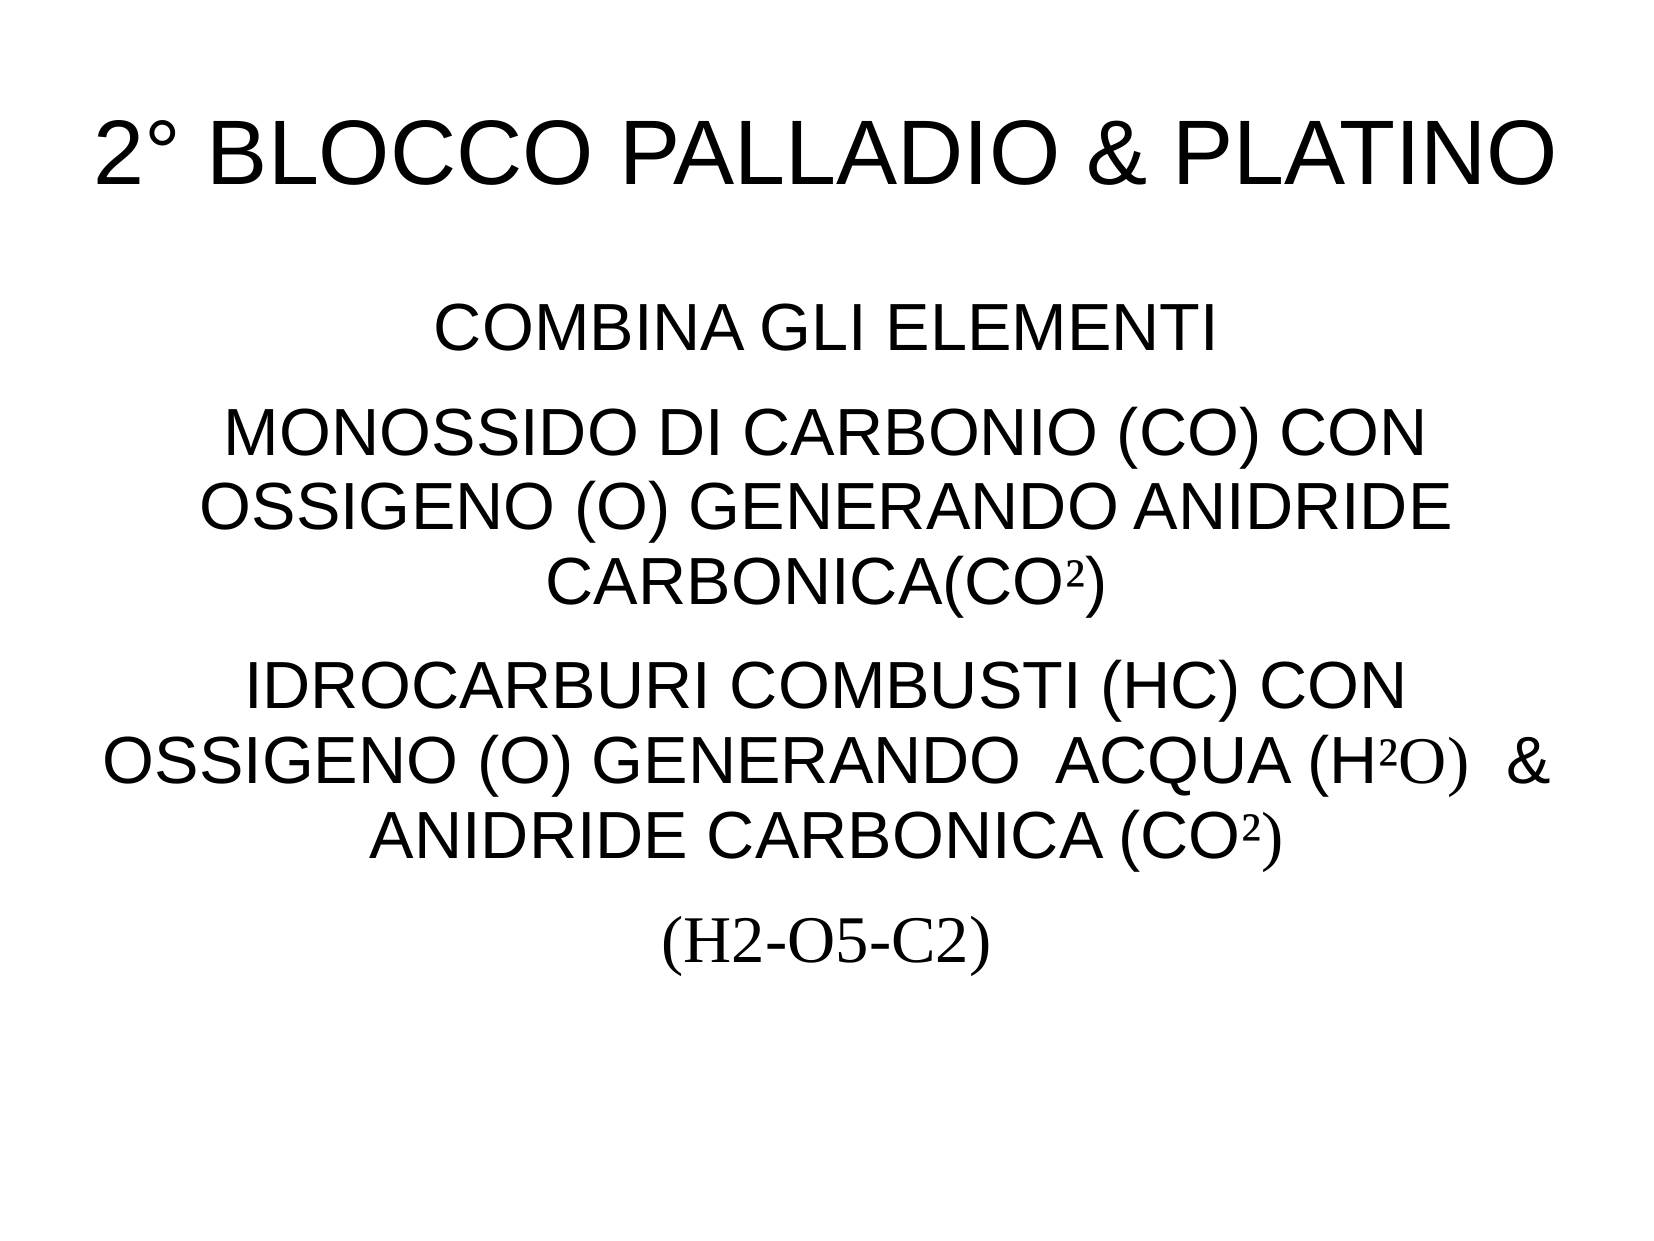

# 2° BLOCCO PALLADIO & PLATINO
COMBINA GLI ELEMENTI
MONOSSIDO DI CARBONIO (CO) CON OSSIGENO (O) GENERANDO ANIDRIDE CARBONICA(CO²)
IDROCARBURI COMBUSTI (HC) CON OSSIGENO (O) GENERANDO ACQUA (H²O) & ANIDRIDE CARBONICA (CO²)
(H2-O5-C2)